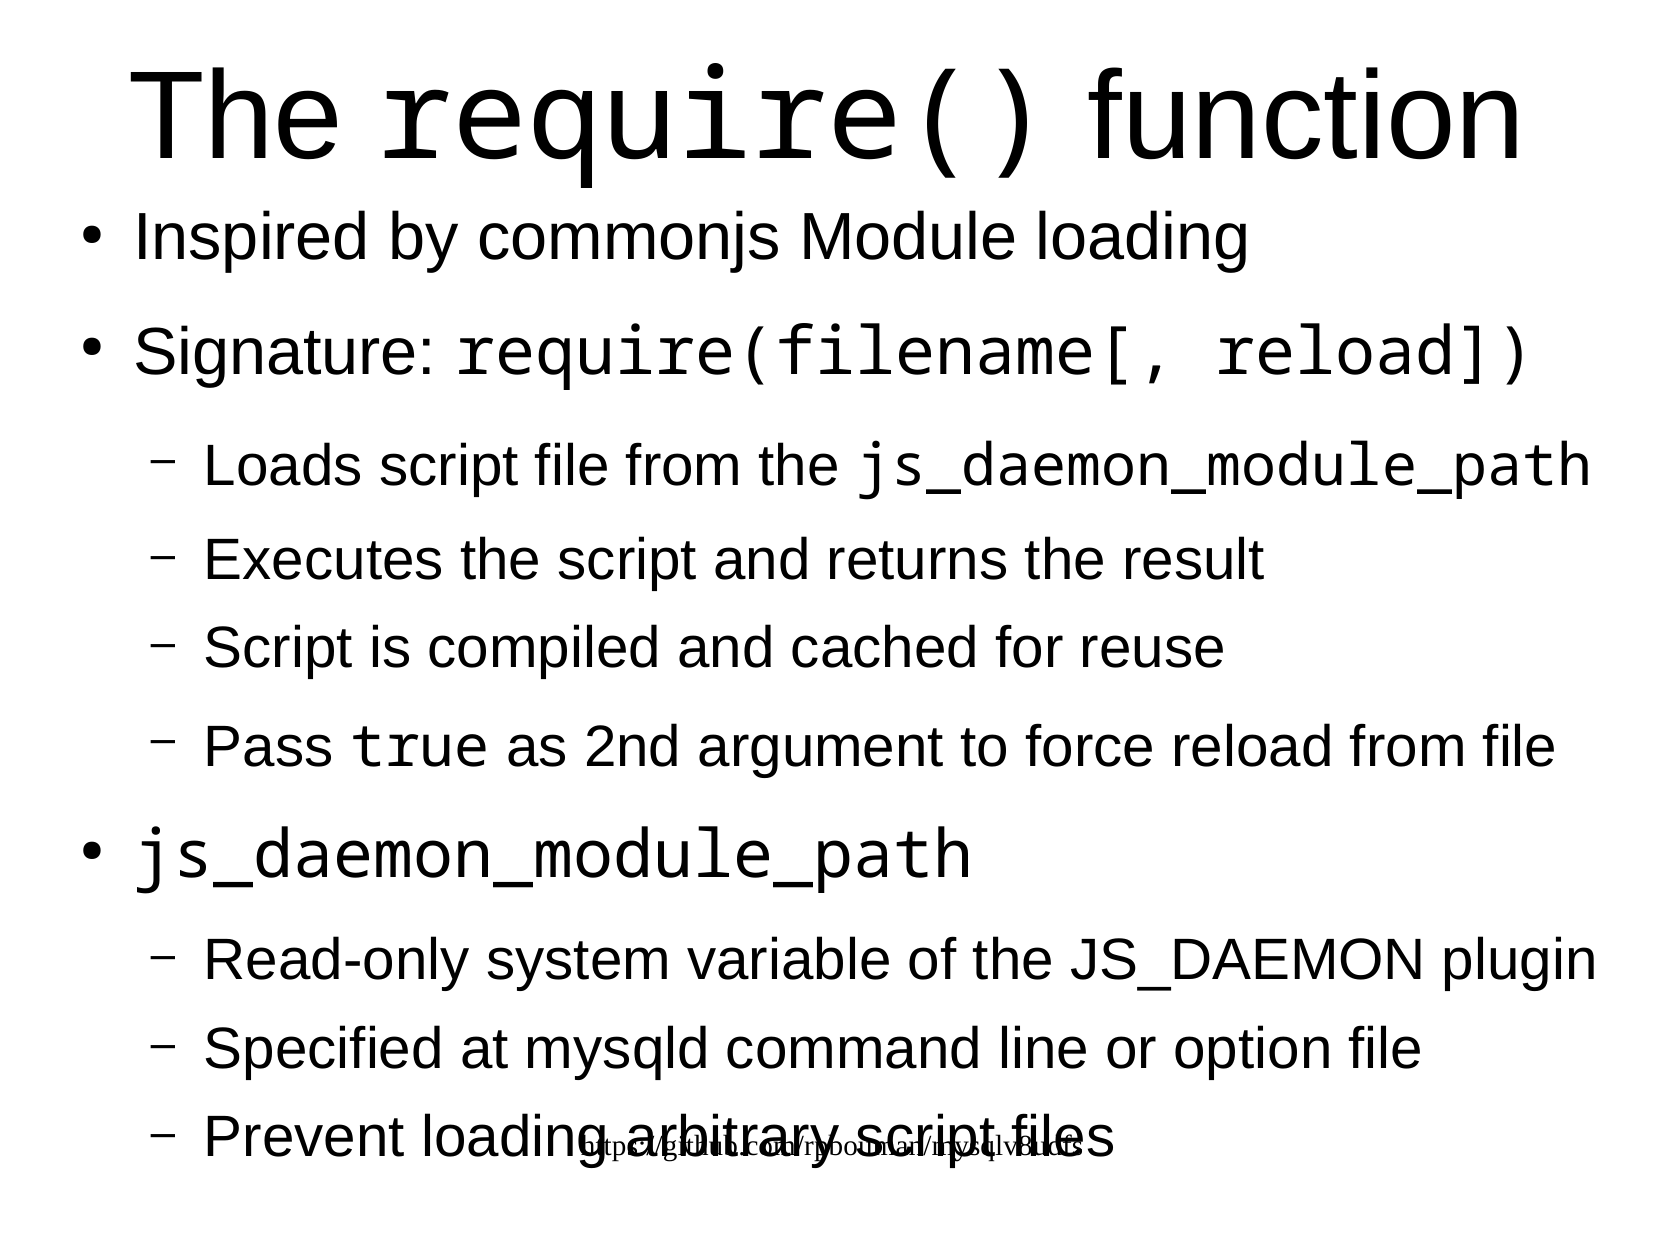

# The require() function
Inspired by commonjs Module loading
Signature: require(filename[, reload])
Loads script file from the js_daemon_module_path
Executes the script and returns the result
Script is compiled and cached for reuse
Pass true as 2nd argument to force reload from file
js_daemon_module_path
Read-only system variable of the JS_DAEMON plugin
Specified at mysqld command line or option file
Prevent loading arbitrary script files